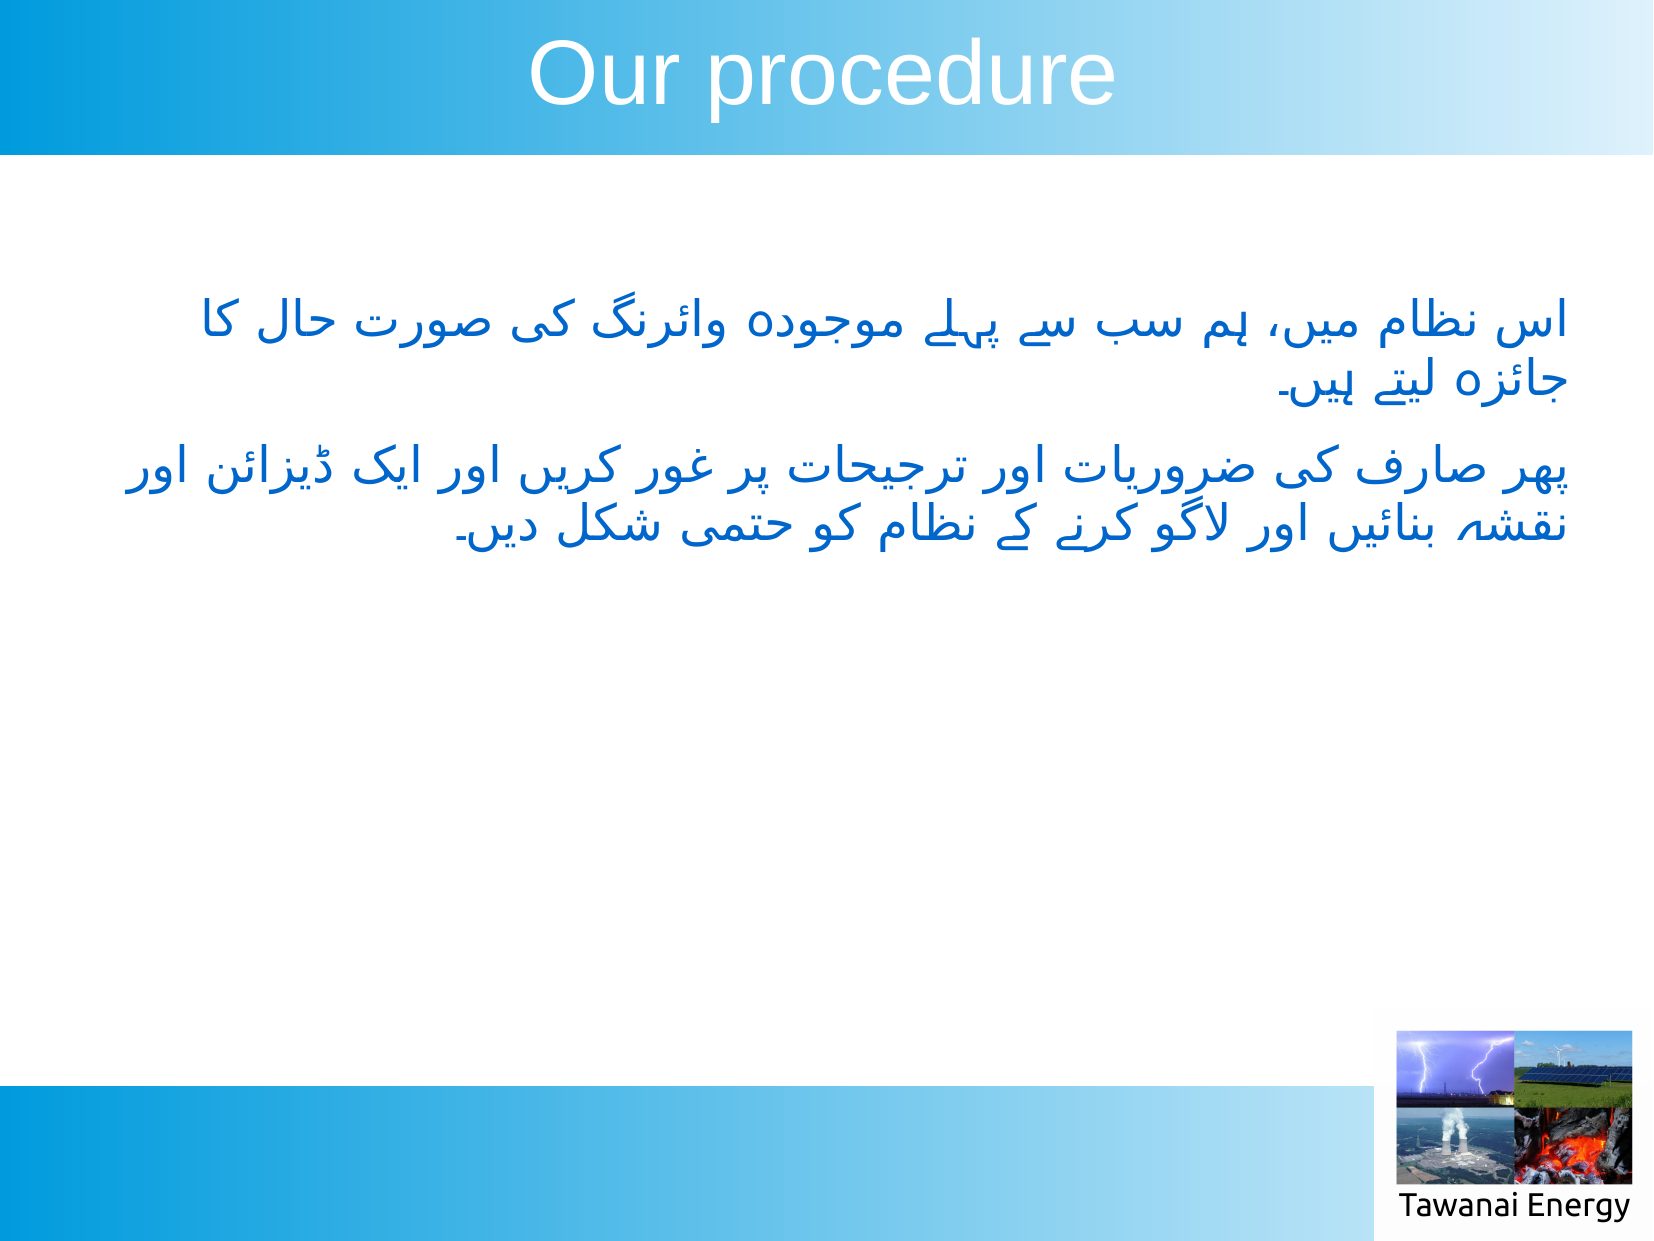

# Our procedure
اس نظام میں، ہم سب سے پہلے موجودہ وائرنگ کی صورت حال کا جائزہ لیتے ہیں۔
پھر صارف کی ضروریات اور ترجیحات پر غور کریں اور ایک ڈیزائن اور نقشہ بنائیں اور لاگو کرنے کے نظام کو حتمی شکل دیں۔